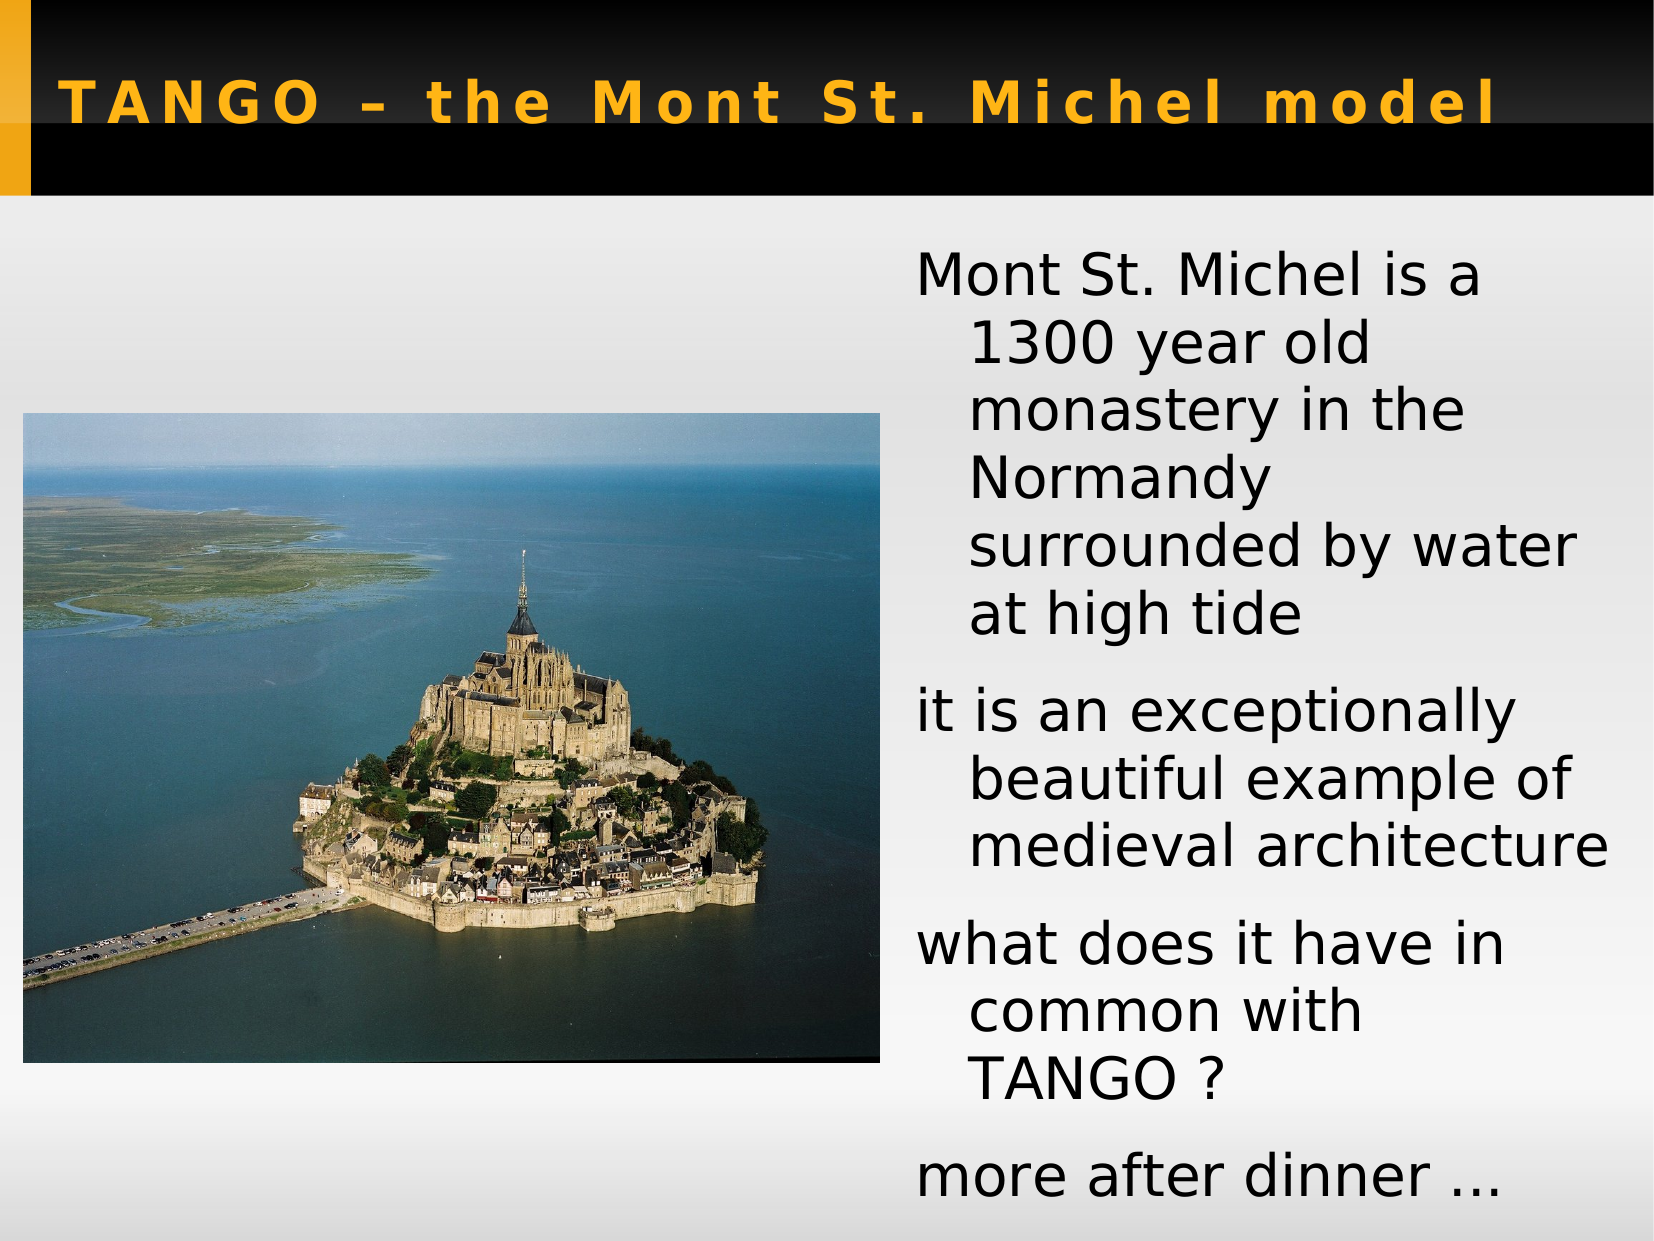

# TANGO – the Mont St. Michel model
Mont St. Michel is a 1300 year old monastery in the Normandy surrounded by water at high tide
it is an exceptionally beautiful example of medieval architecture
what does it have in common with TANGO ?
more after dinner ...